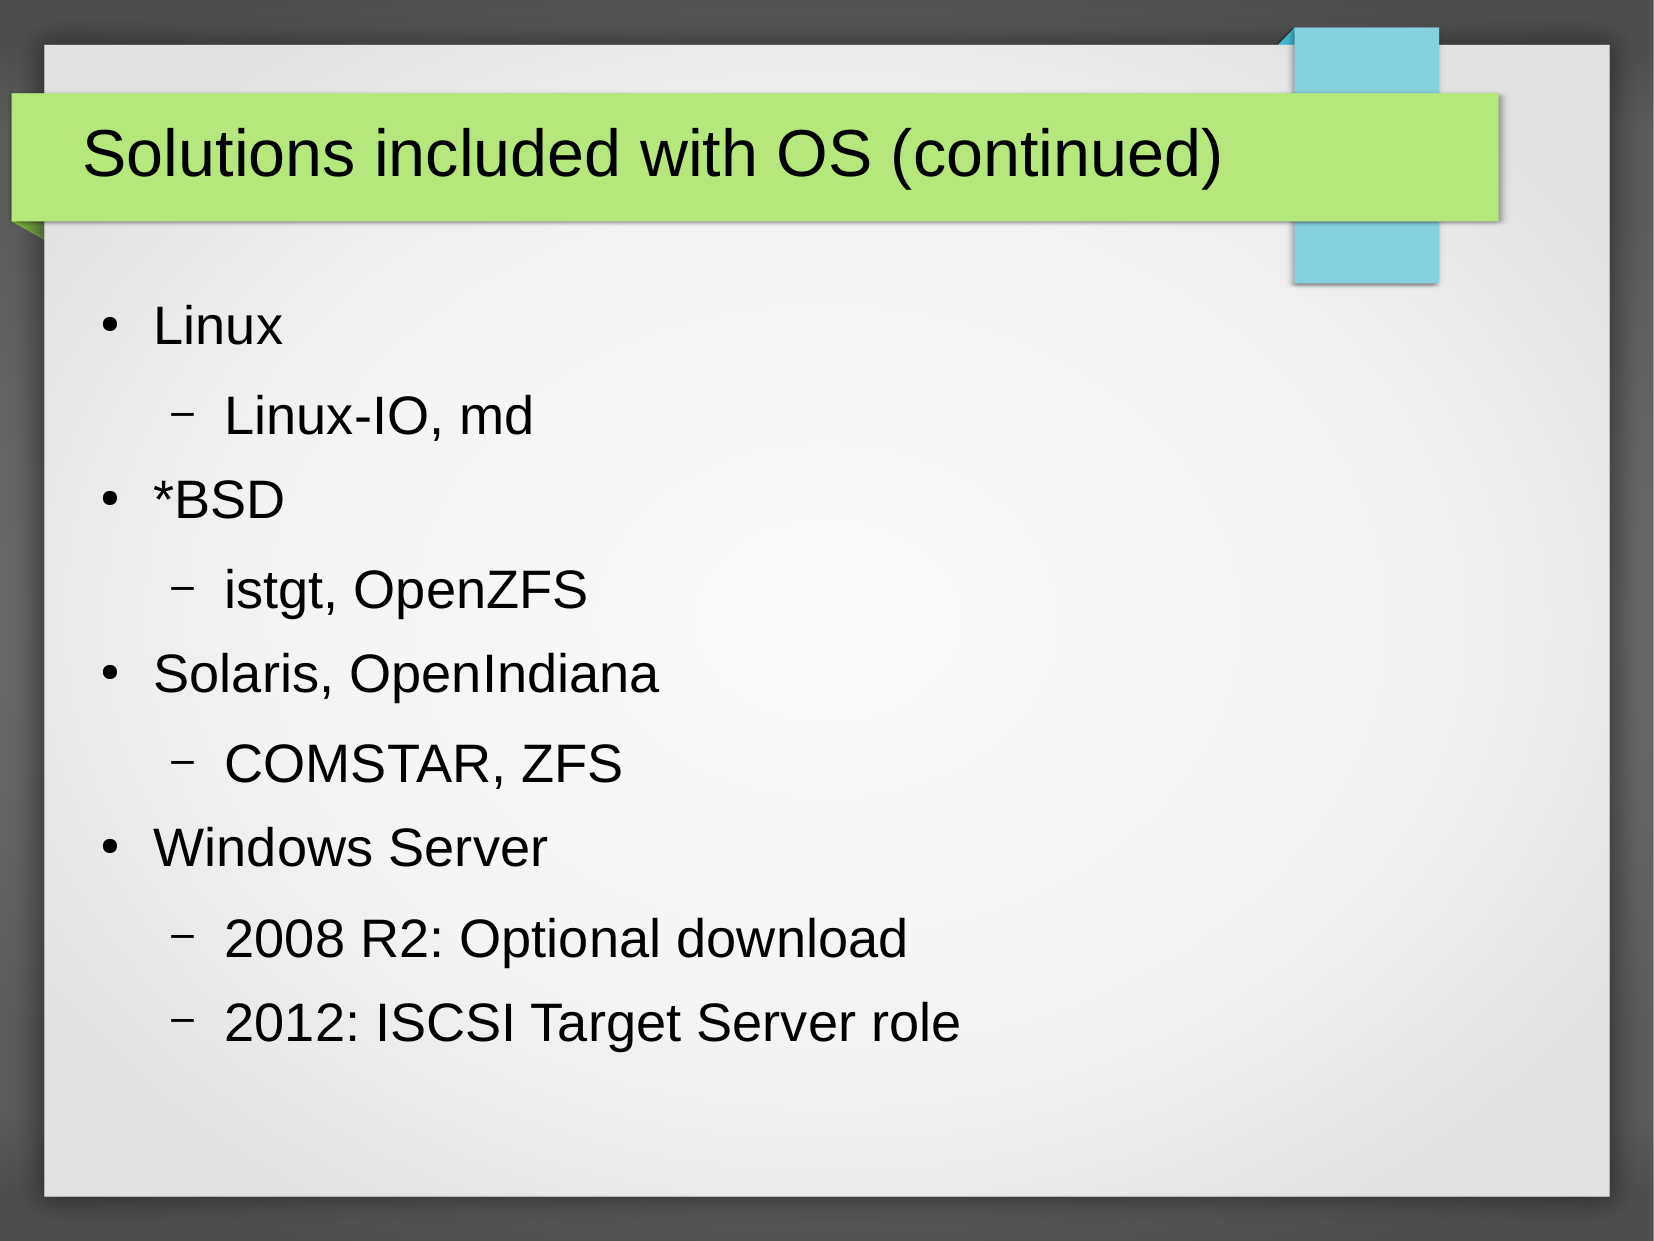

# Solutions included with OS (continued)
Linux
Linux-IO, md
*BSD
istgt, OpenZFS
Solaris, OpenIndiana
COMSTAR, ZFS
Windows Server
2008 R2: Optional download
2012: ISCSI Target Server role